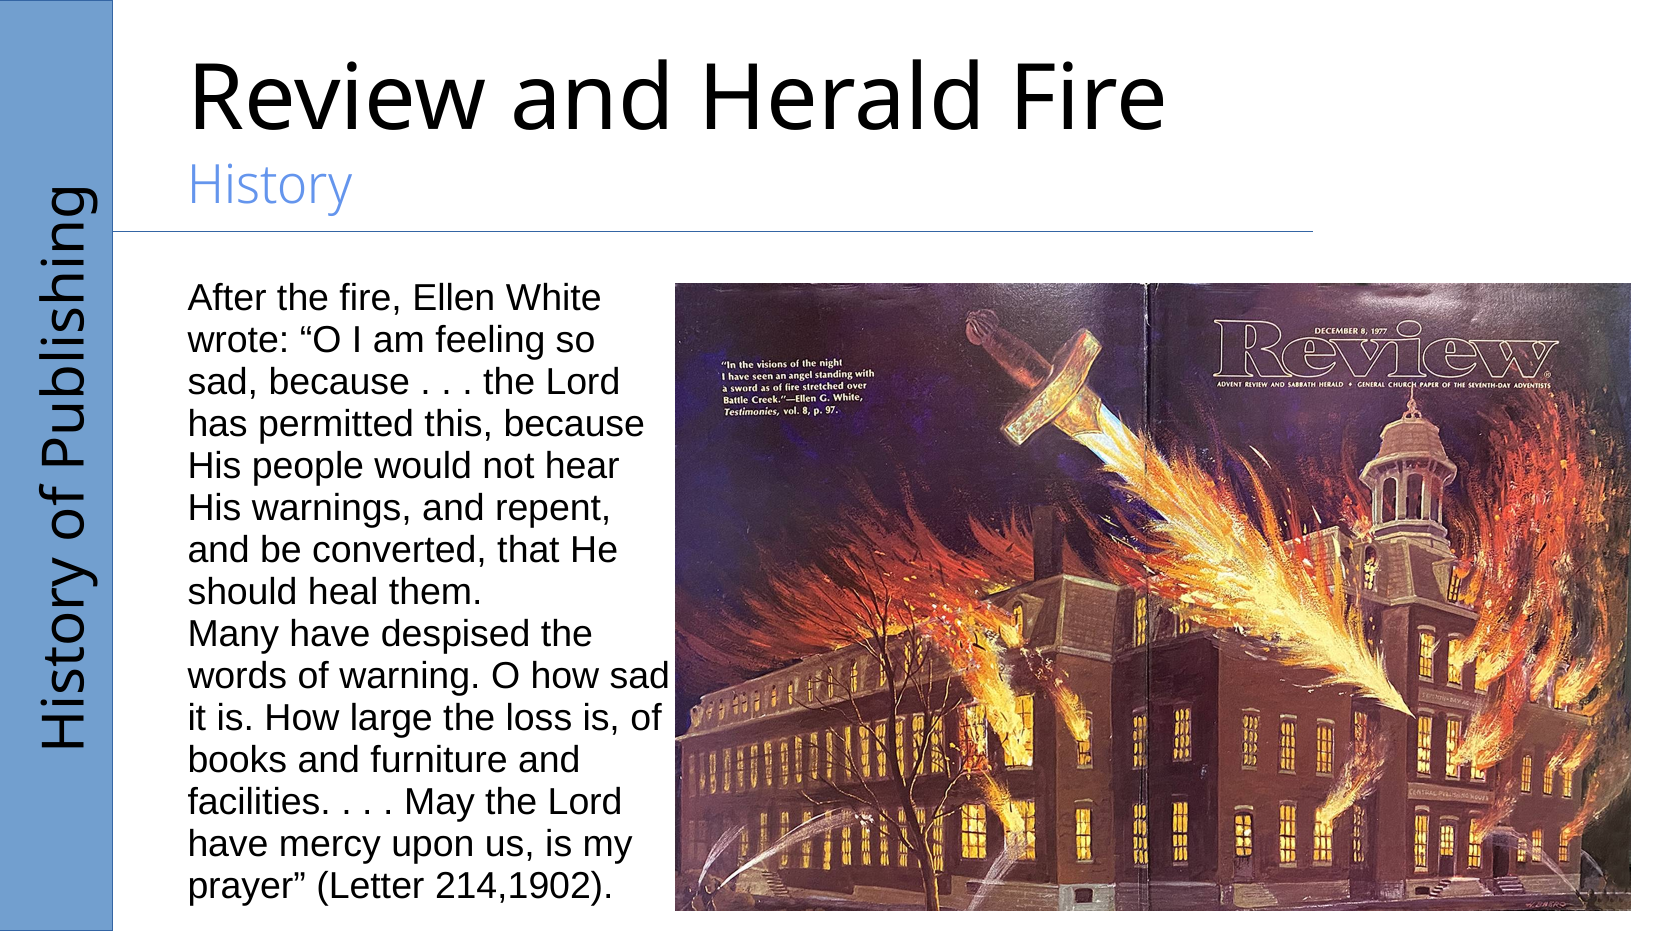

# Review and Herald Fire
History
After the fire, Ellen White wrote: “O I am feeling so sad, because . . . the Lord has permitted this, because His people would not hear His warnings, and repent, and be converted, that He should heal them.
Many have despised the words of warning. O how sad it is. How large the loss is, of books and furniture and facilities. . . . May the Lord have mercy upon us, is my prayer” (Letter 214,1902).
History of Publishing